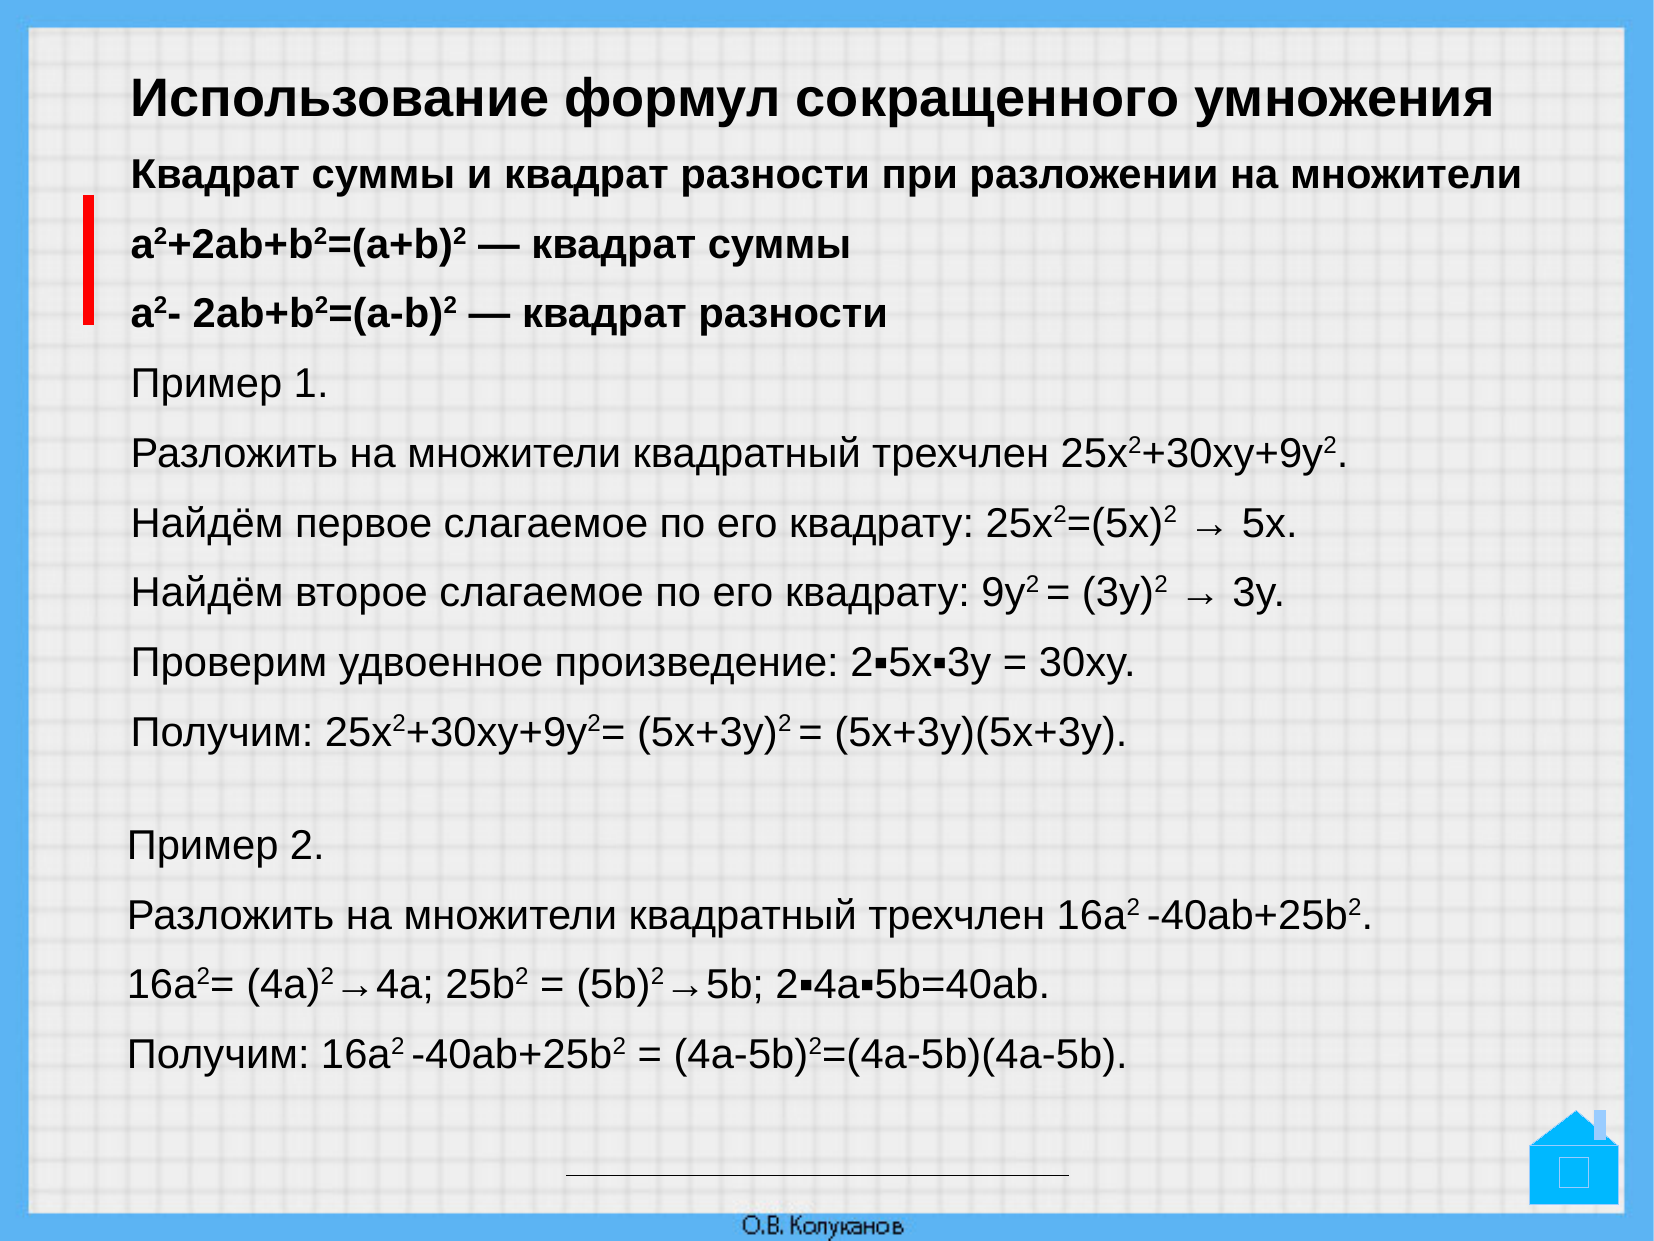

Использование формул сокращенного умножения
Квадрат суммы и квадрат разности при рaзложении на множители
a2+2ab+b2=(a+b)2 — квадрат суммы
a2- 2ab+b2=(a-b)2 — квадрат разности
Пример 1.
Разложить на множители квадратный трехчлен 25x2+30xy+9y2.
Найдём первое слагаемое по его квадрату: 25х2=(5х)2 → 5х.
Найдём второе слагаемое по его квадрату: 9y2 = (3y)2 → 3y.
Проверим удвоенное произведение: 2▪5х▪3y = 30xy.
Получим: 25x2+30xy+9y2= (5x+3y)2 = (5x+3y)(5x+3y).
Пример 2.
Разложить на множители квадратный трехчлен 16a2 -40ab+25b2.
16a2= (4a)2→4a; 25b2 = (5b)2→5b; 2▪4a▪5b=40ab.
Получим: 16a2 -40ab+25b2 = (4a-5b)2=(4a-5b)(4a-5b).